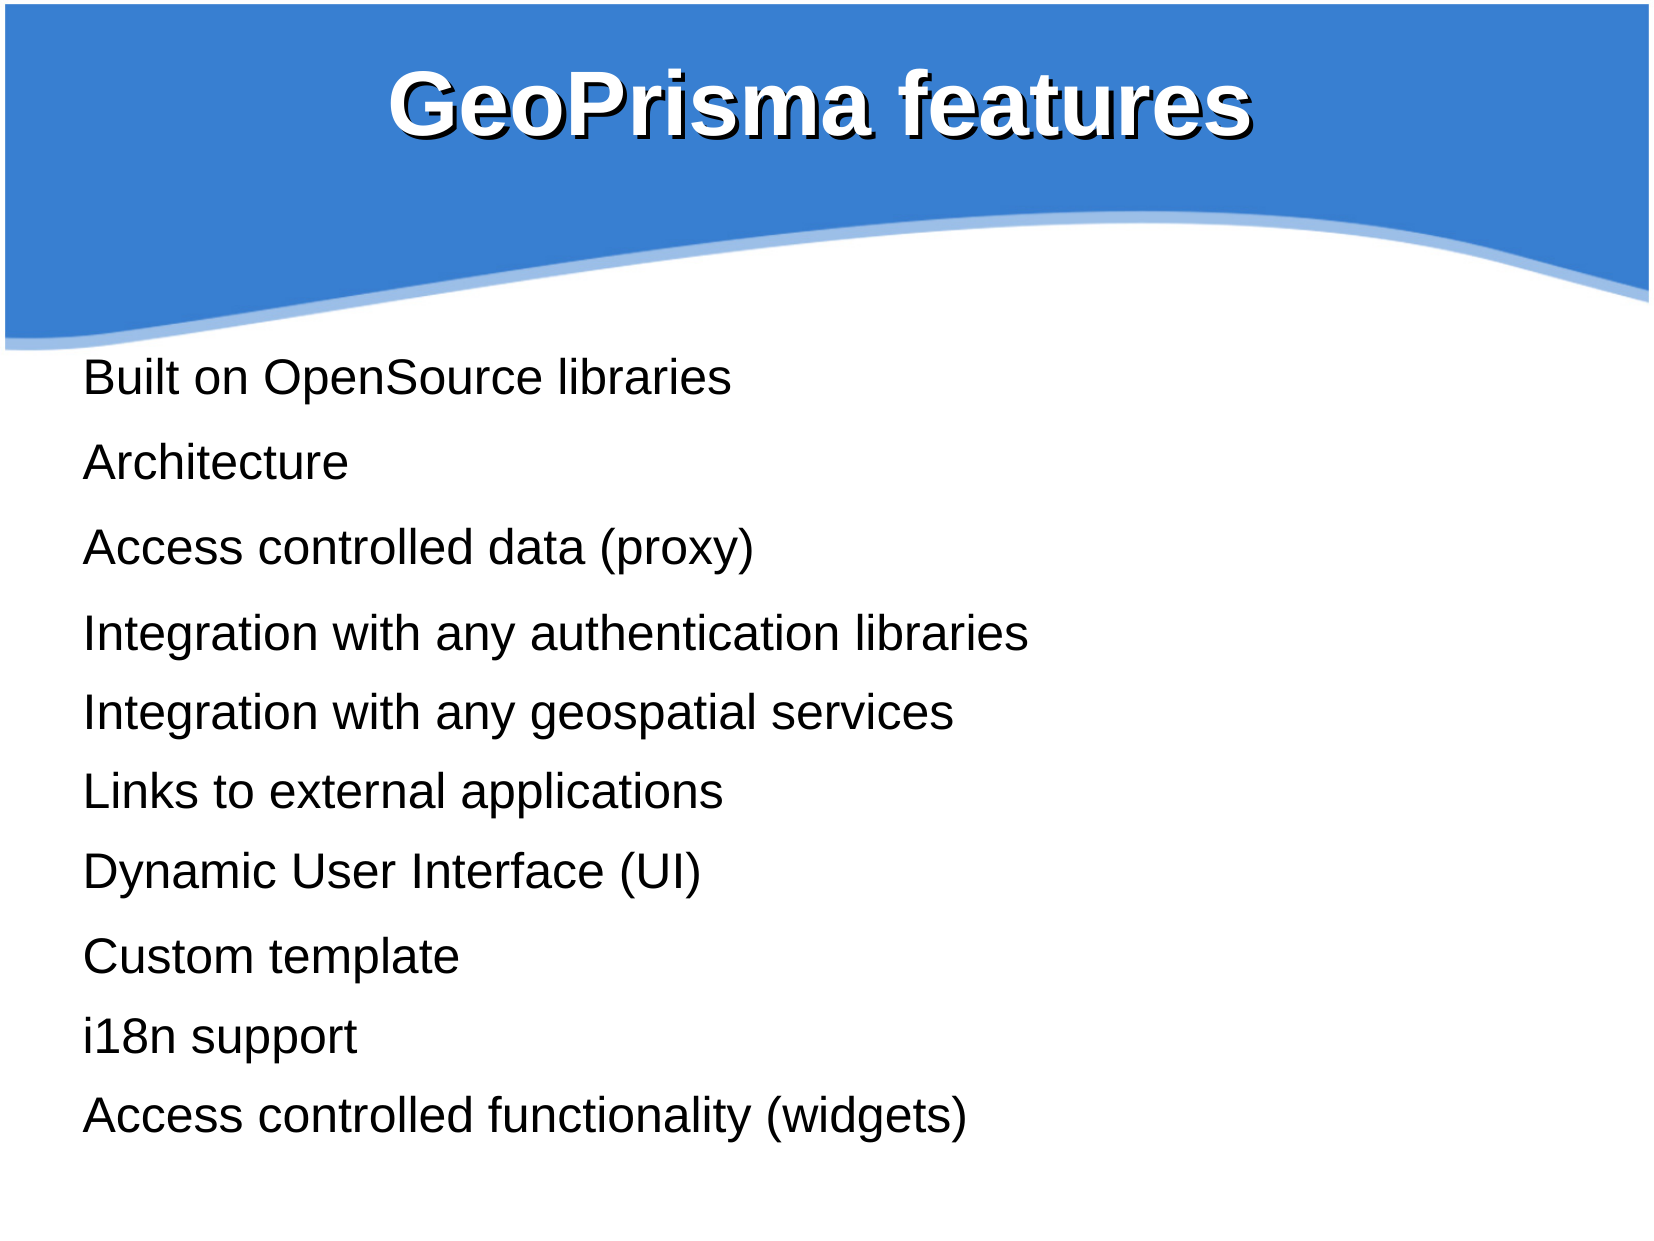

# GeoPrisma features
Built on OpenSource libraries
Architecture
Access controlled data (proxy)
Integration with any authentication libraries
Integration with any geospatial services
Links to external applications
Dynamic User Interface (UI)
Custom template
i18n support
Access controlled functionality (widgets)